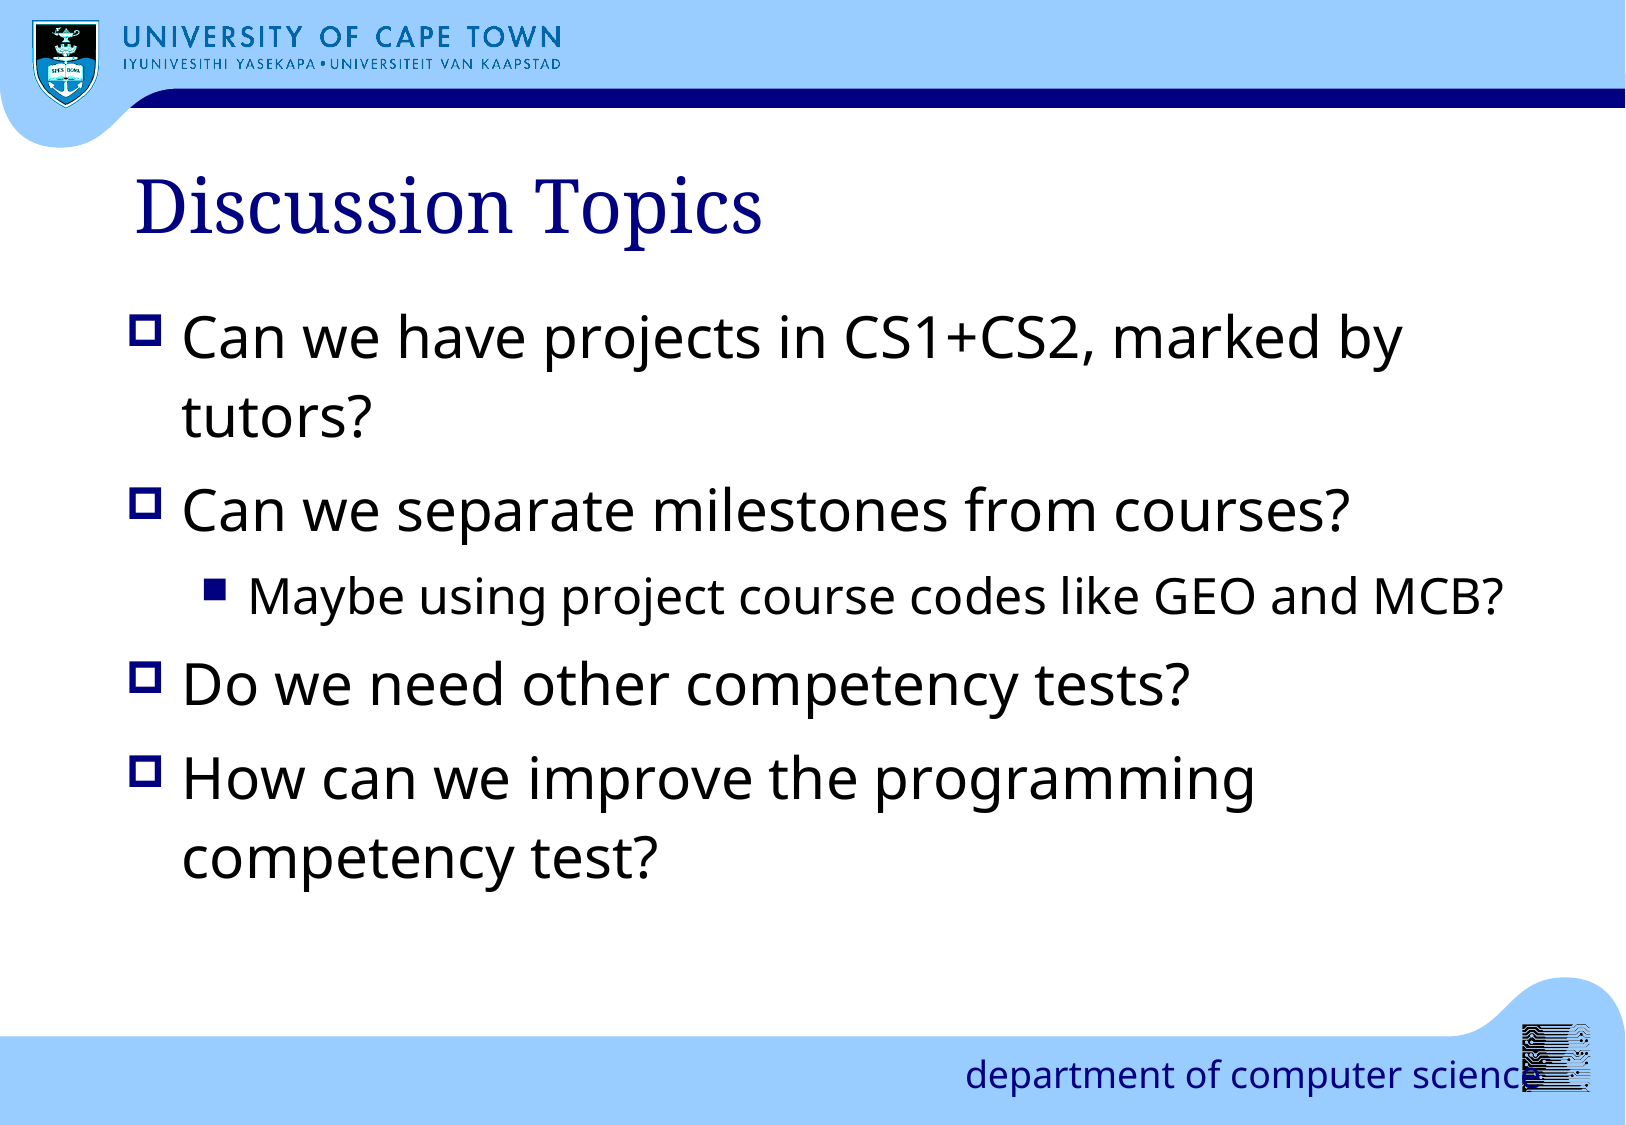

# Discussion Topics
Can we have projects in CS1+CS2, marked by tutors?
Can we separate milestones from courses?
Maybe using project course codes like GEO and MCB?
Do we need other competency tests?
How can we improve the programming competency test?